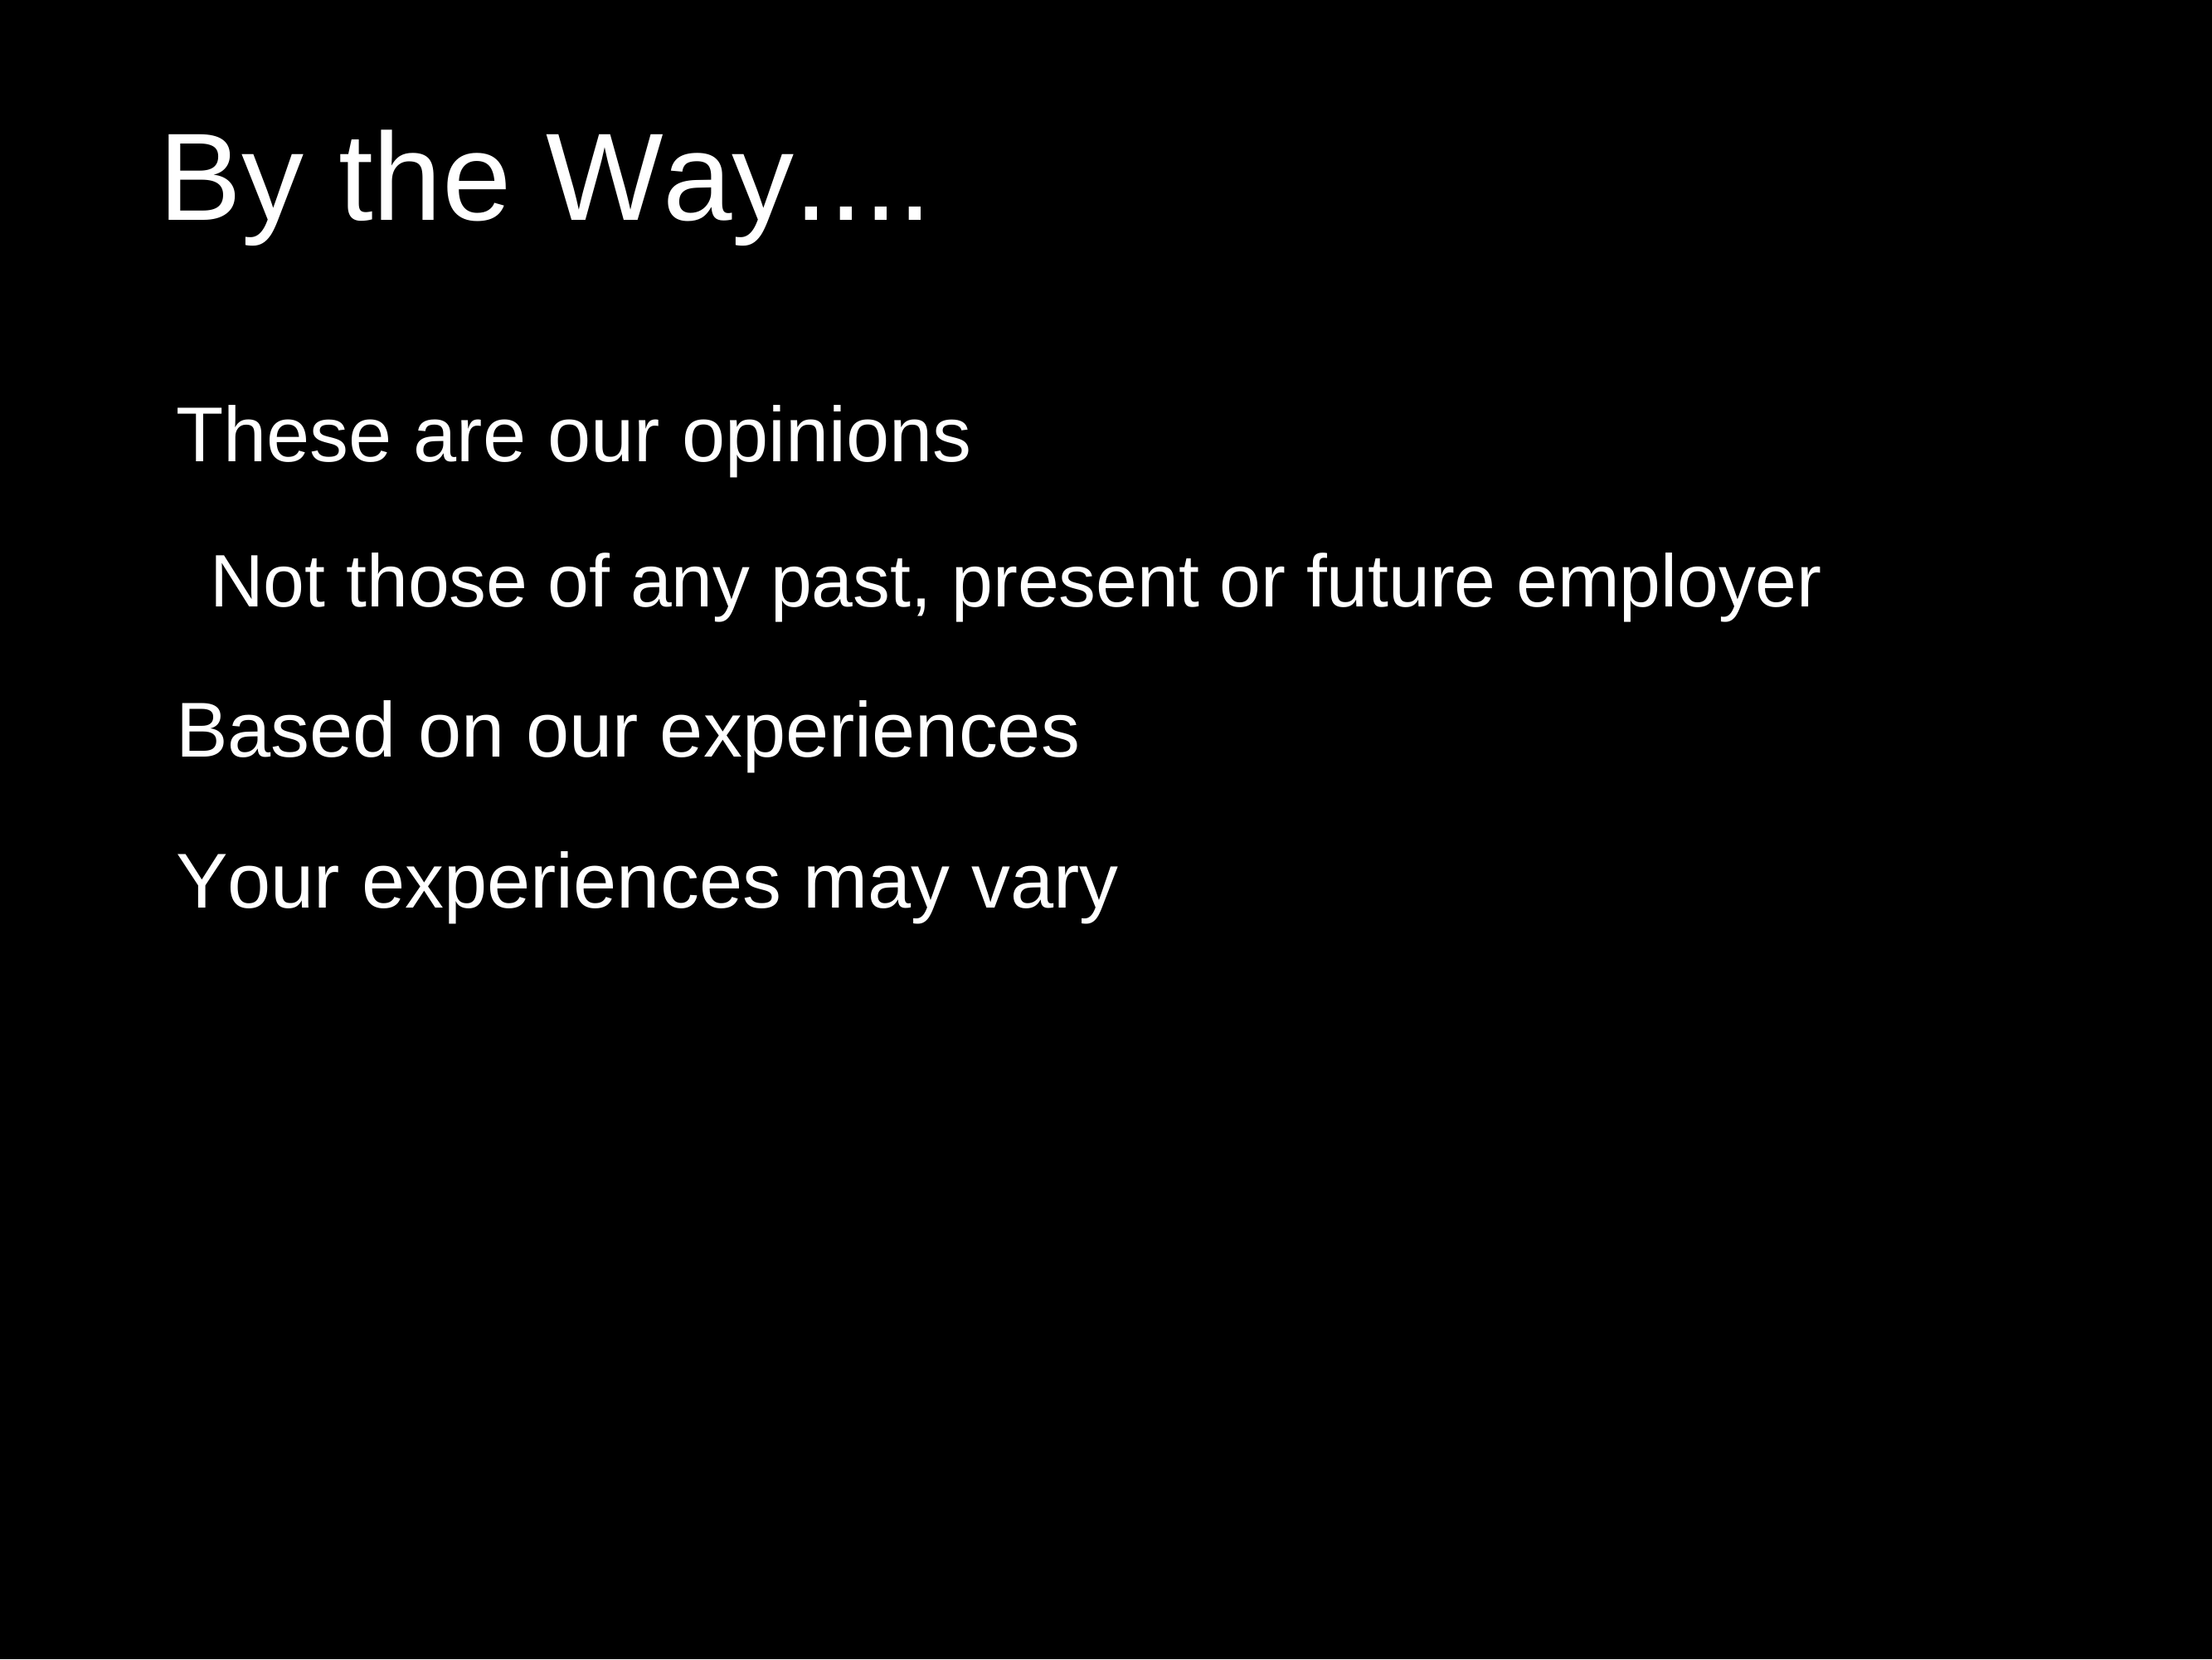

# By the Way....
These are our opinions
Not those of any past, present or future employer
Based on our experiences
Your experiences may vary